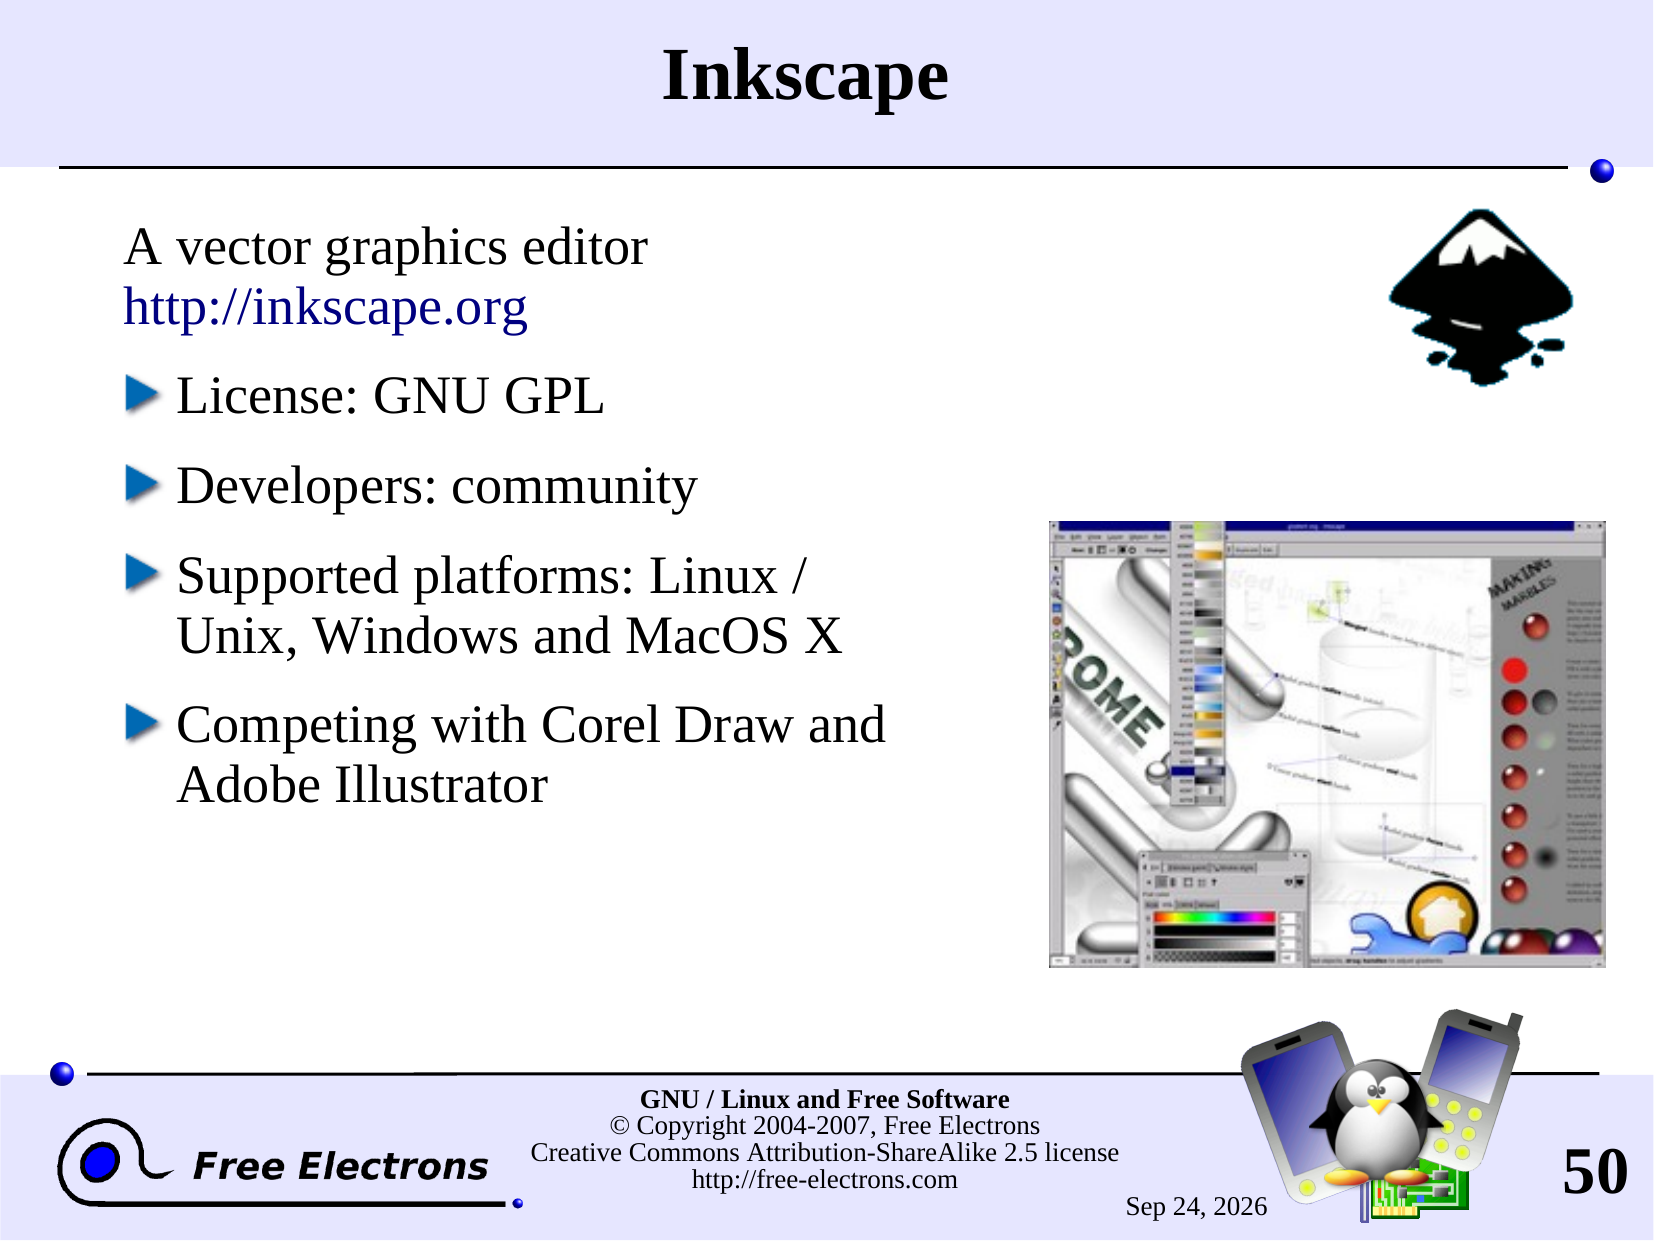

# Inkscape
A vector graphics editorhttp://inkscape.org
License: GNU GPL
Developers: community
Supported platforms: Linux / Unix, Windows and MacOS X
Competing with Corel Draw and Adobe Illustrator